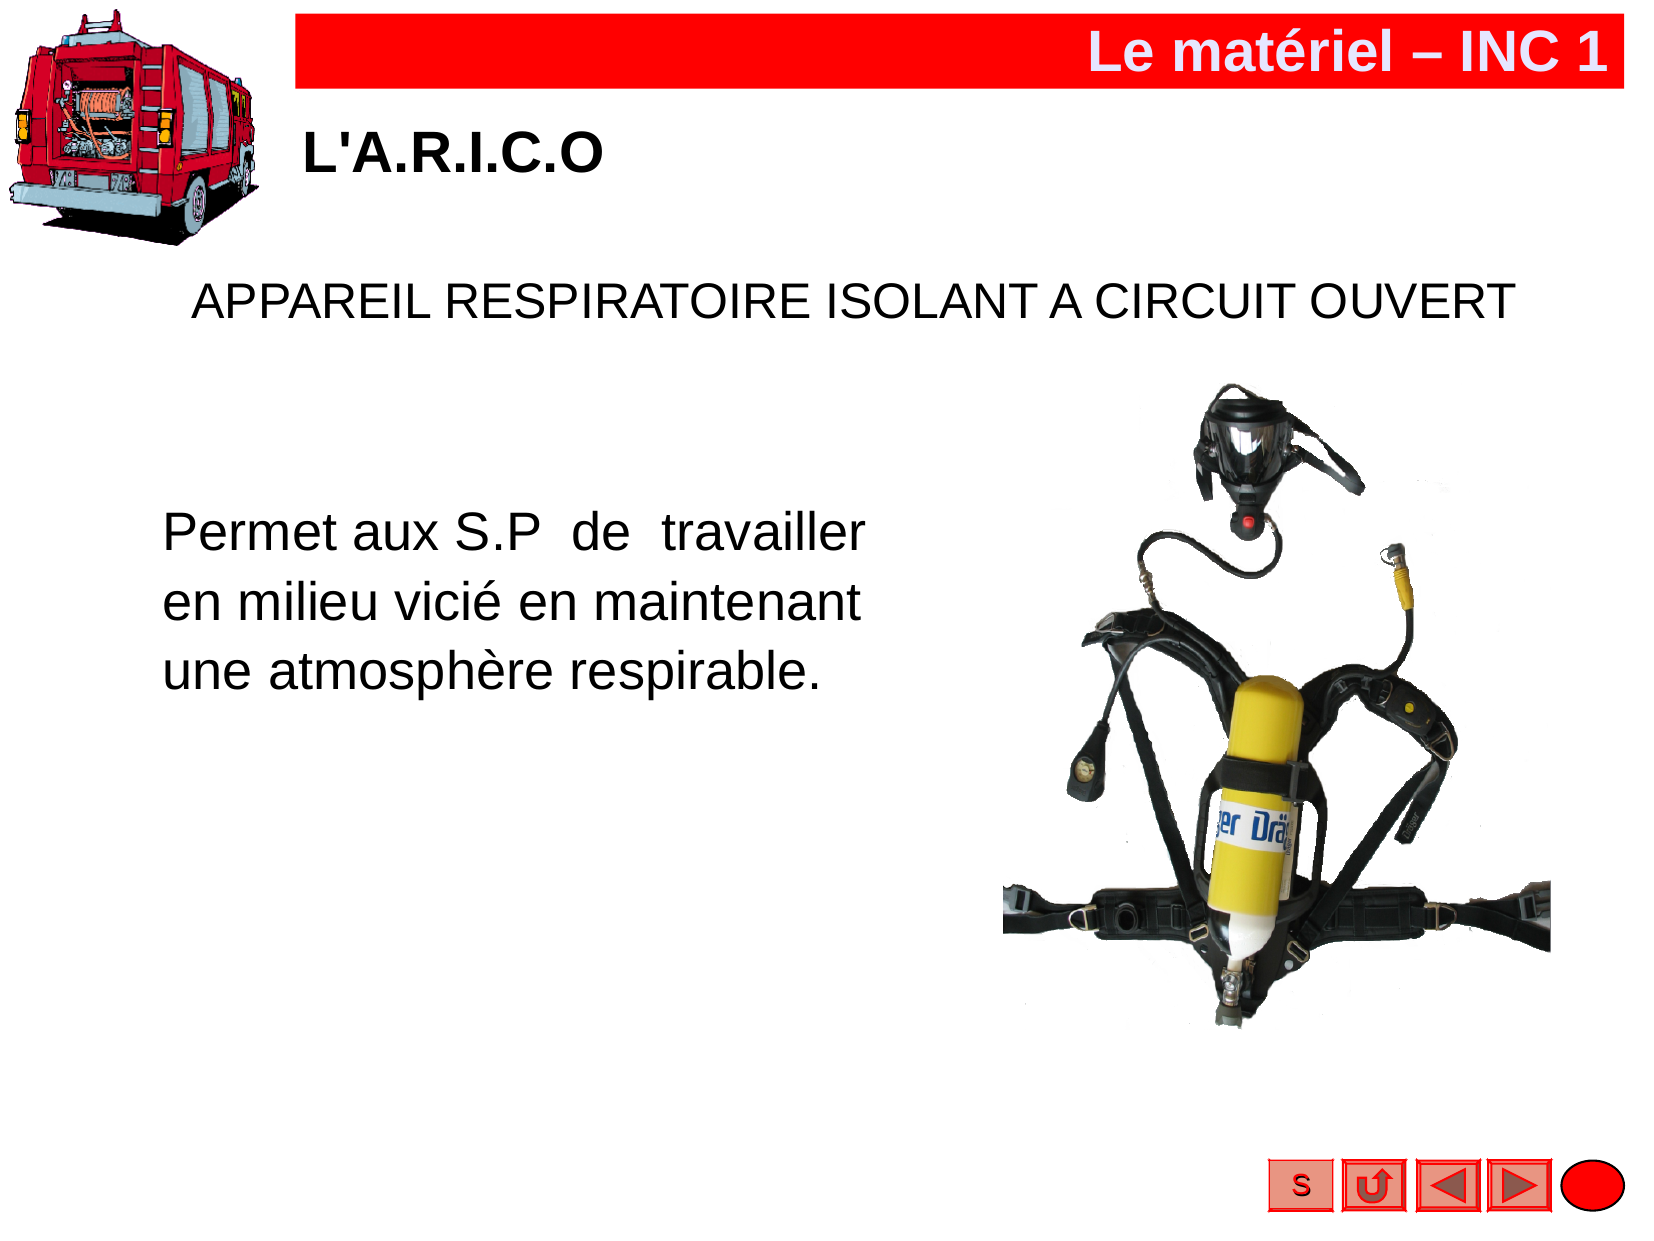

Le matériel – INC 1
L'A.R.I.C.O
APPAREIL RESPIRATOIRE ISOLANT A CIRCUIT OUVERT
Permet aux S.P de travailler
en milieu vicié en maintenant
une atmosphère respirable.